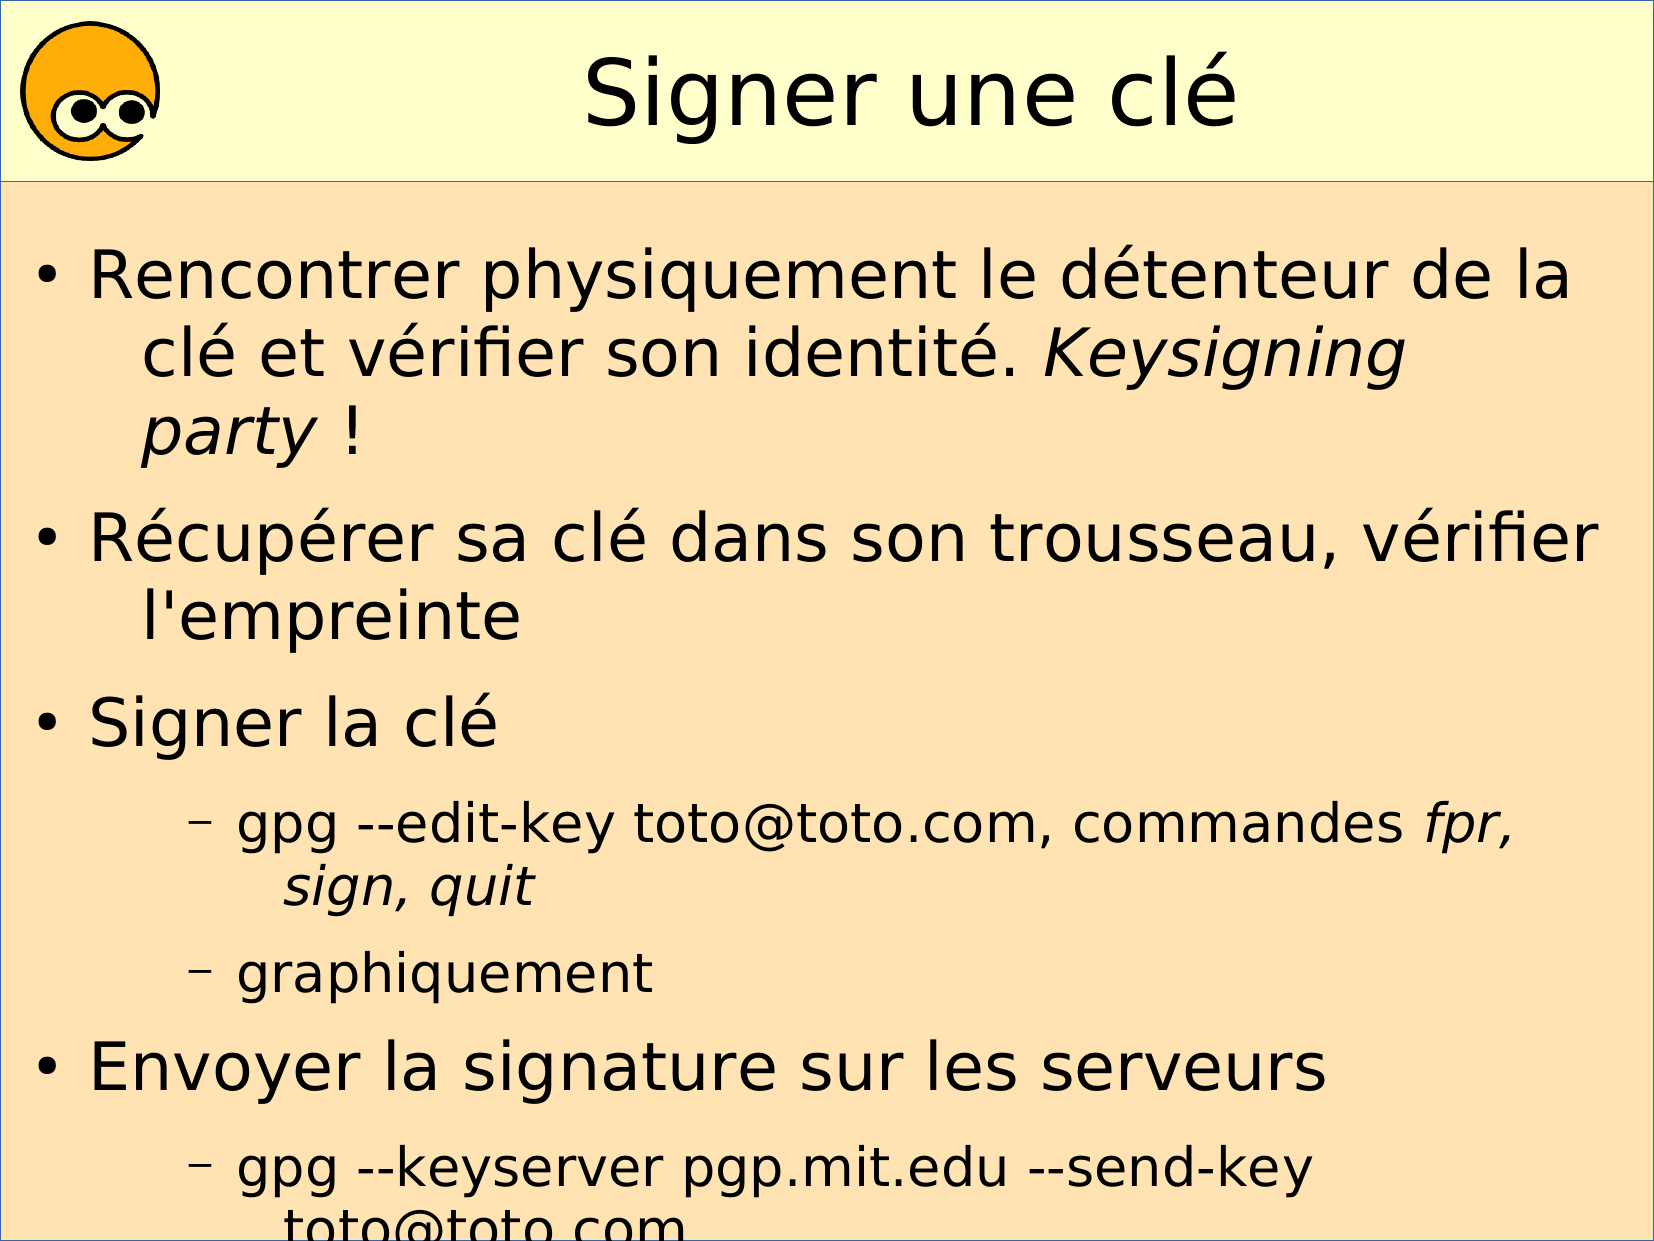

# Signer une clé
Rencontrer physiquement le détenteur de la clé et vérifier son identité. Keysigning party !
Récupérer sa clé dans son trousseau, vérifier l'empreinte
Signer la clé
gpg --edit-key toto@toto.com, commandes fpr, sign, quit
graphiquement
Envoyer la signature sur les serveurs
gpg --keyserver pgp.mit.edu --send-key toto@toto.com
graphiquement